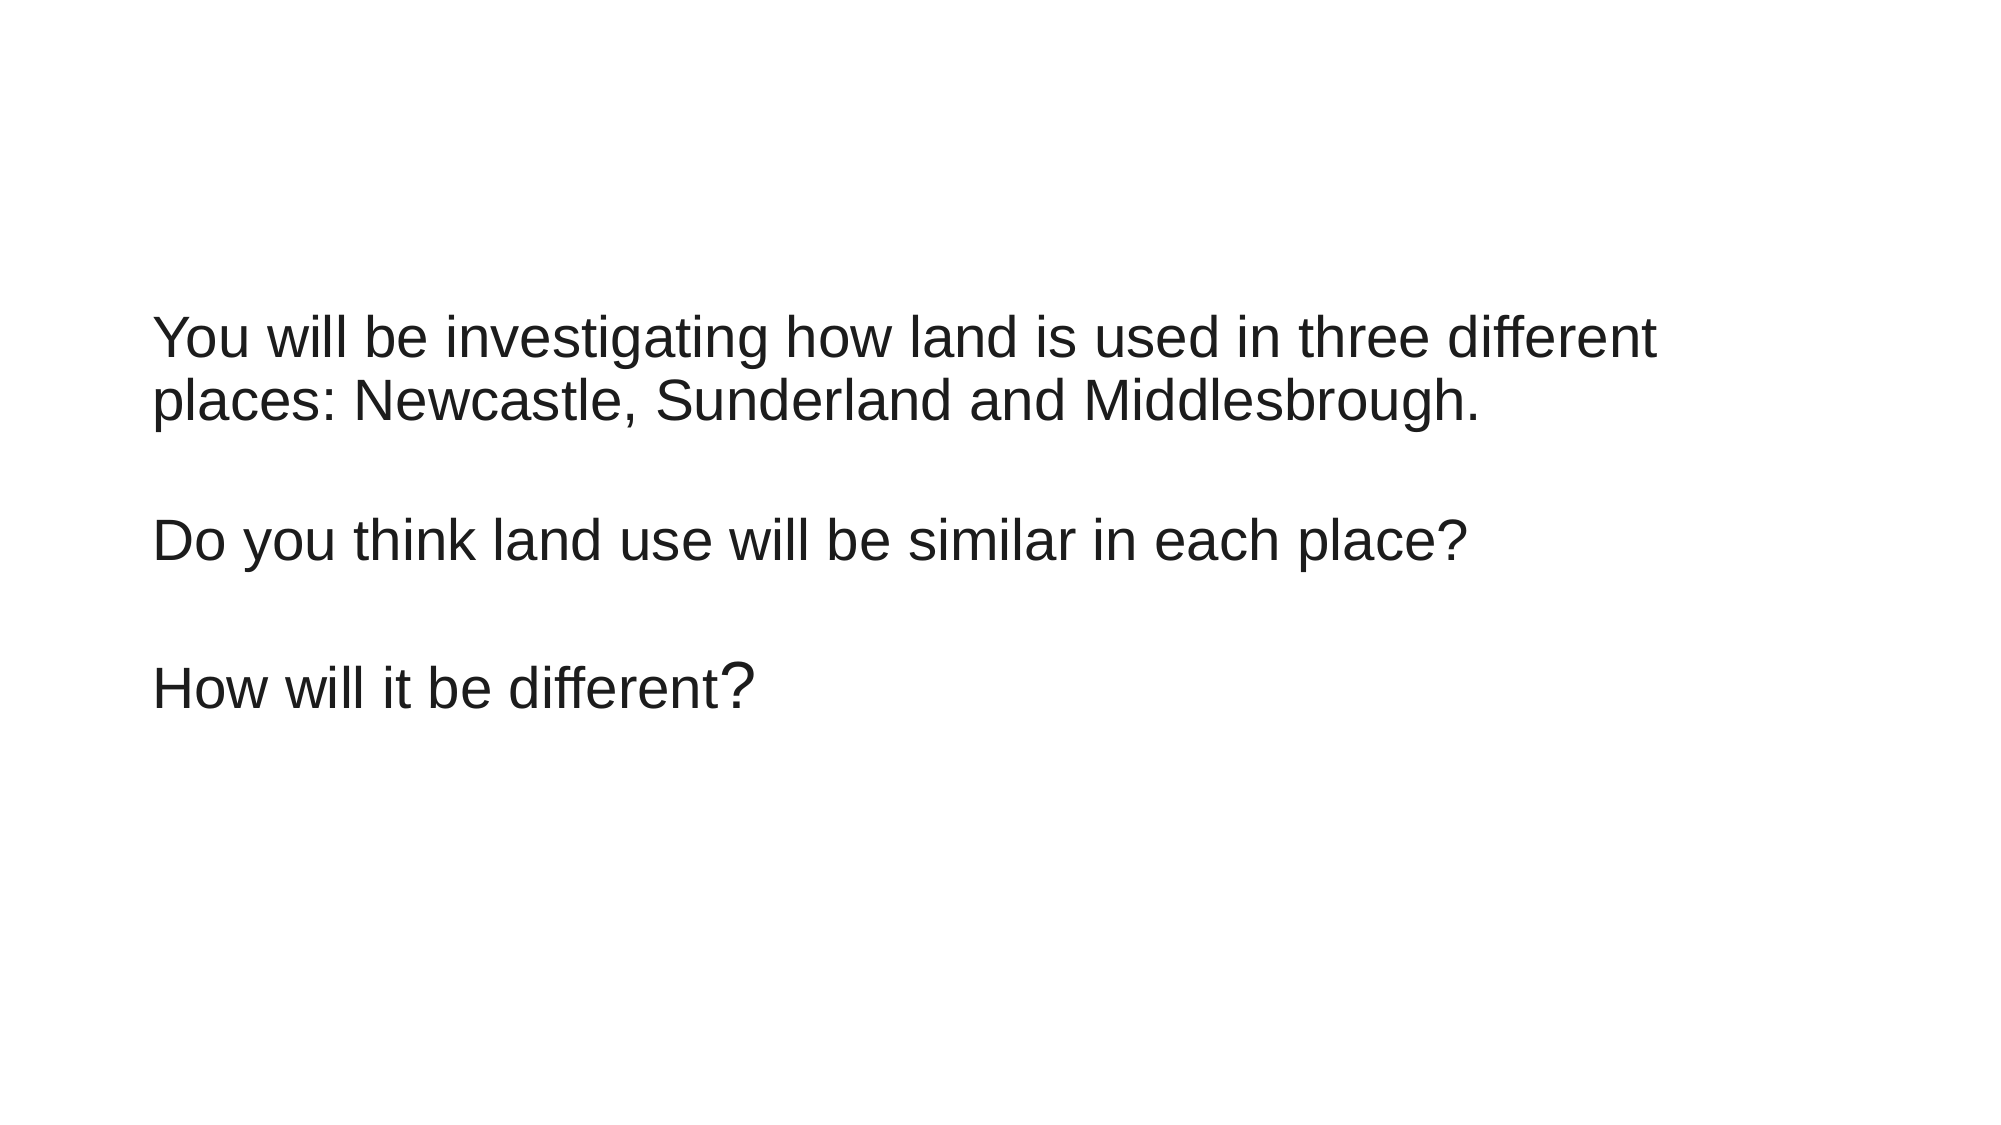

#
You will be investigating how land is used in three different places: Newcastle, Sunderland and Middlesbrough.
Do you think land use will be similar in each place?
How will it be different?